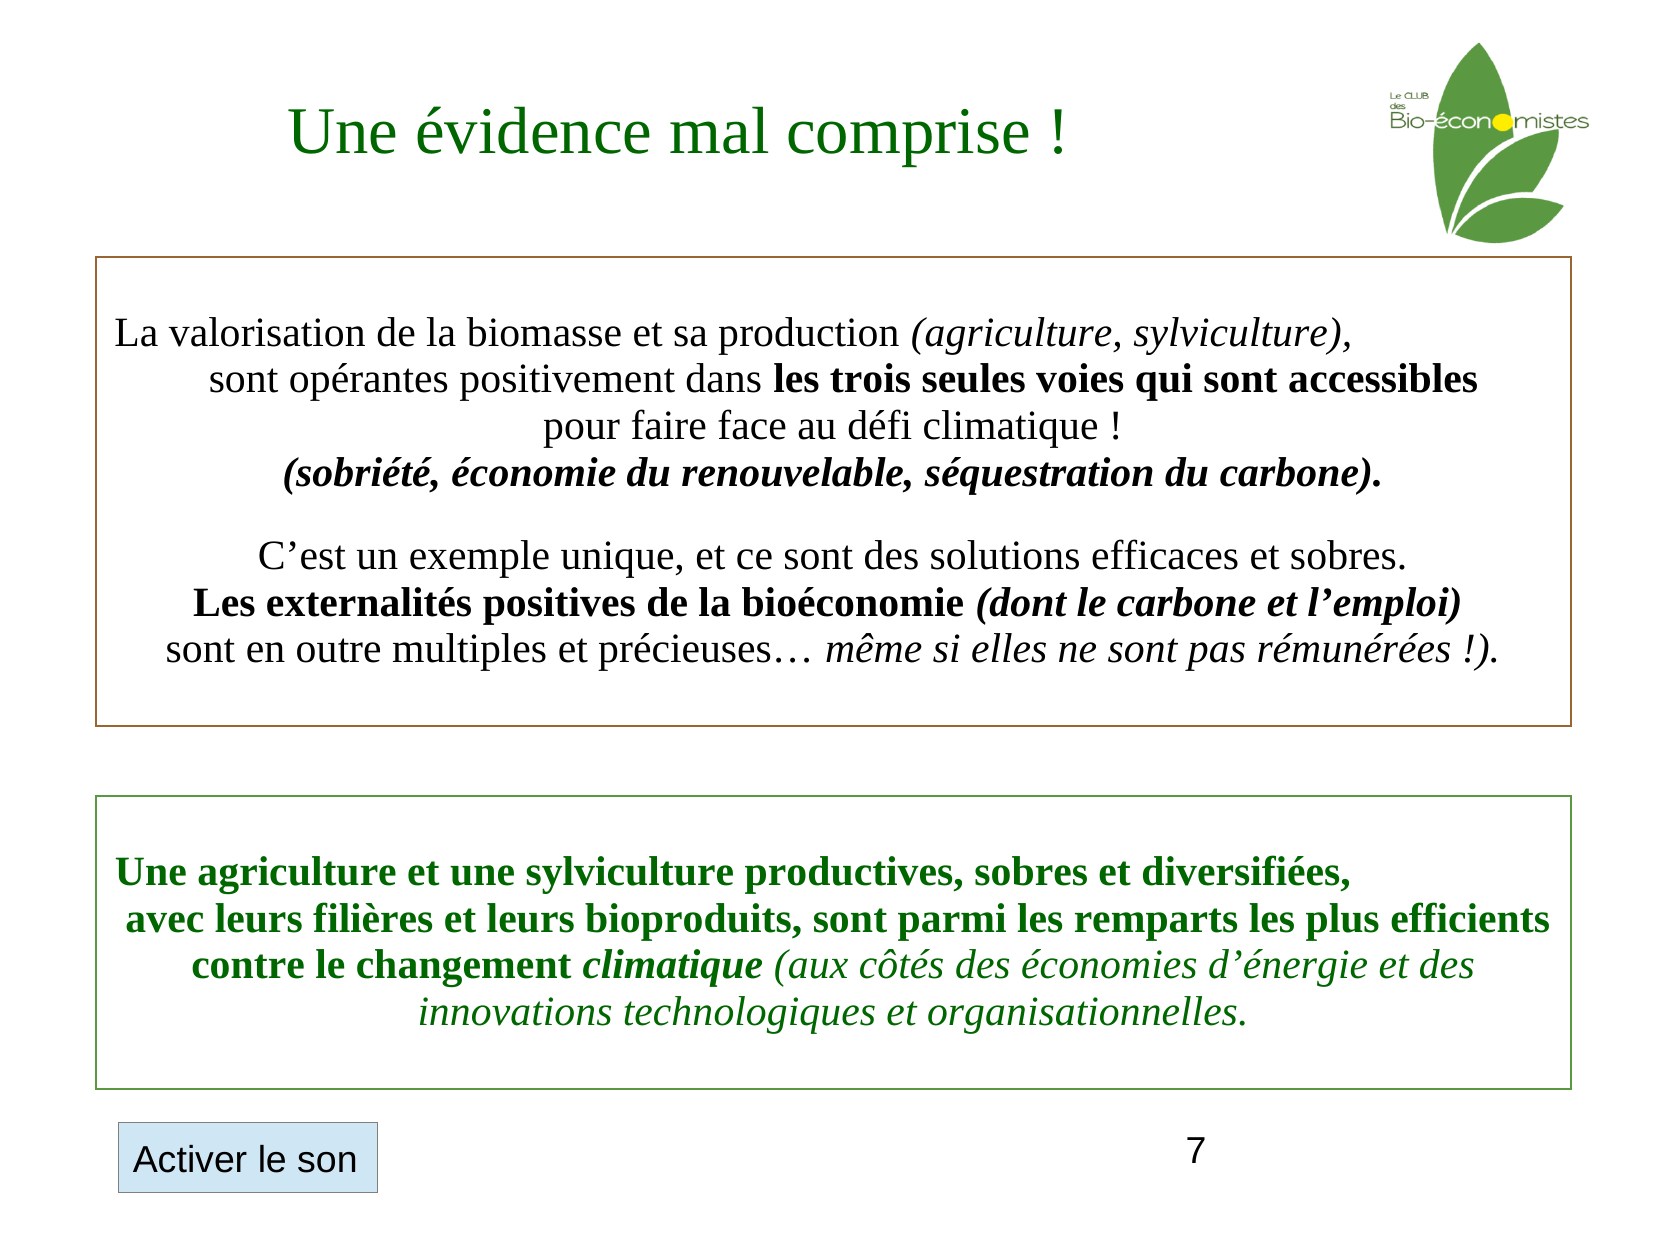

Une évidence mal comprise !
La valorisation de la biomasse et sa production (agriculture, sylviculture), sont opérantes positivement dans les trois seules voies qui sont accessibles
pour faire face au défi climatique !
(sobriété, économie du renouvelable, séquestration du carbone).
C’est un exemple unique, et ce sont des solutions efficaces et sobres.
Les externalités positives de la bioéconomie (dont le carbone et l’emploi)
sont en outre multiples et précieuses… même si elles ne sont pas rémunérées !).
Une agriculture et une sylviculture productives, sobres et diversifiées, avec leurs filières et leurs bioproduits, sont parmi les remparts les plus efficients contre le changement climatique (aux côtés des économies d’énergie et des innovations technologiques et organisationnelles.
Activer le son